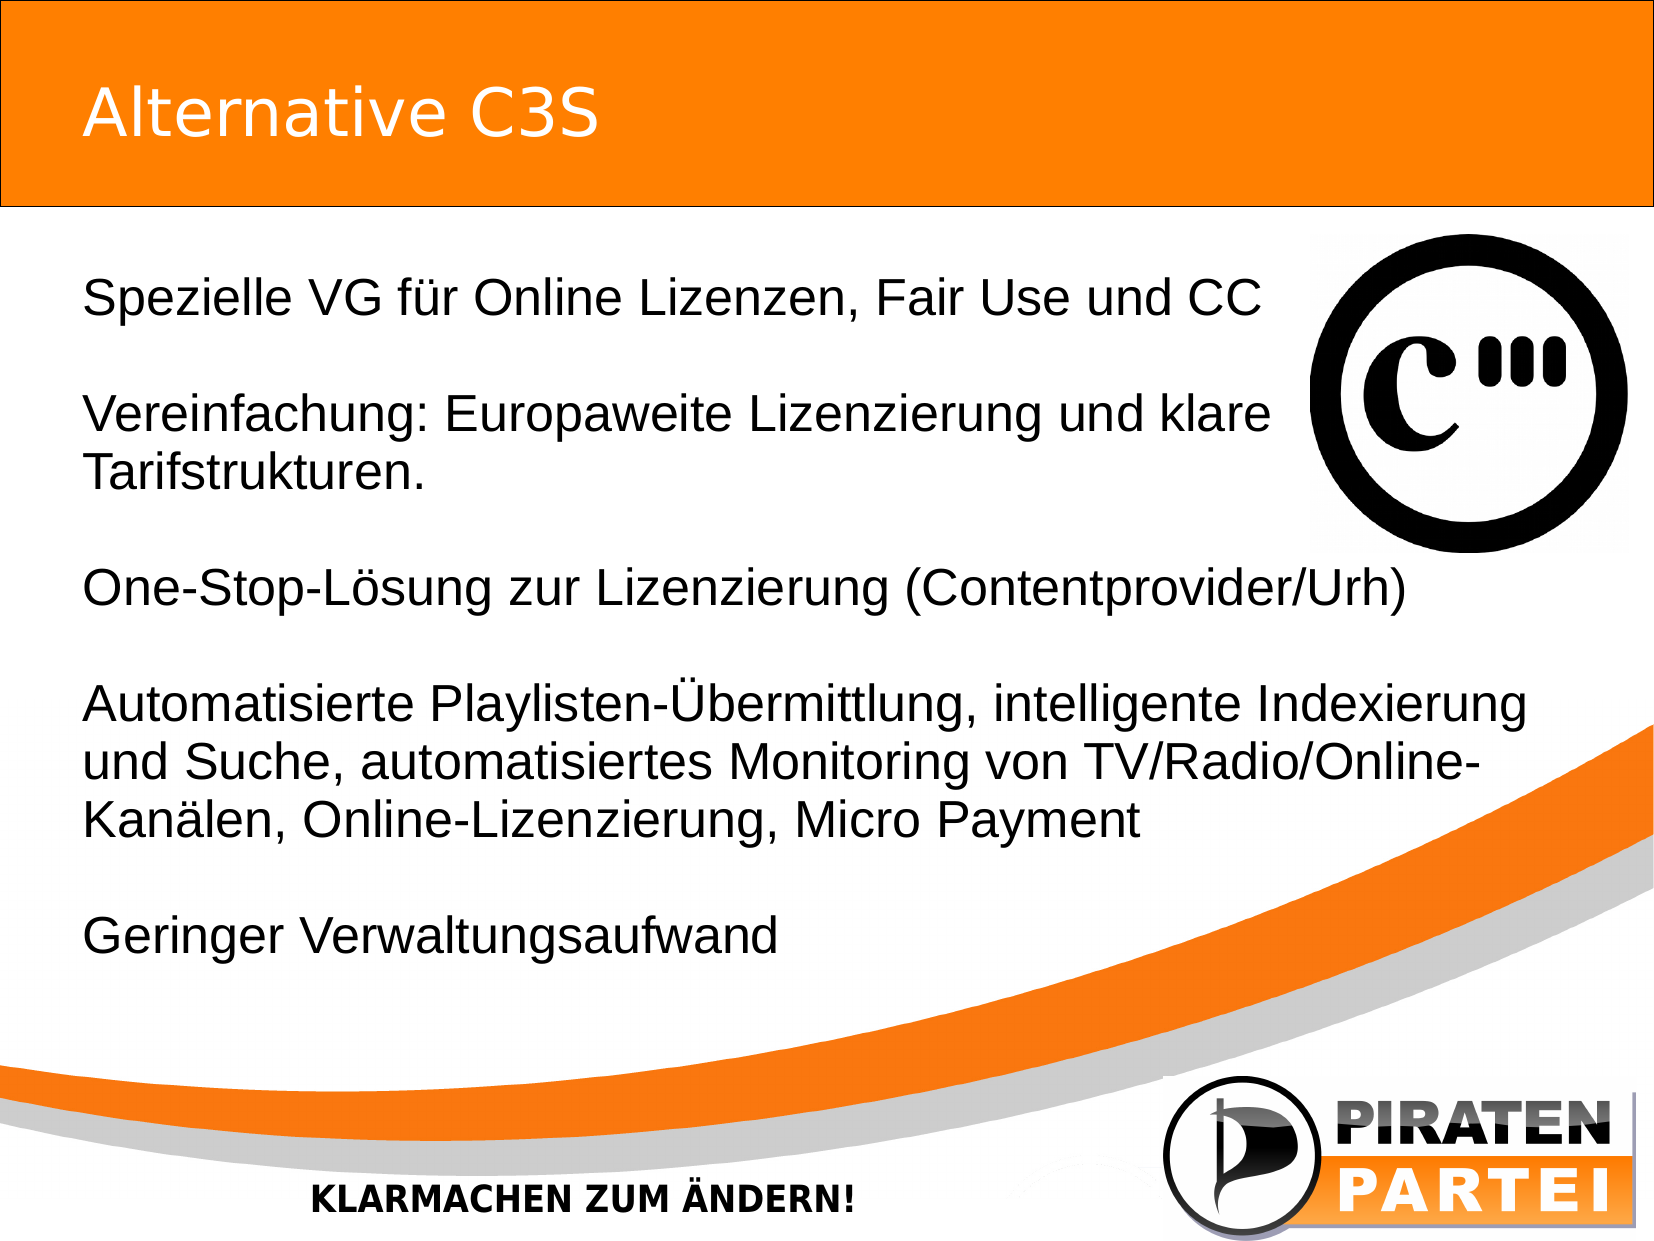

# Alternative C3S
Spezielle VG für Online Lizenzen, Fair Use und CC
Vereinfachung: Europaweite Lizenzierung und klare Tarifstrukturen.
One-Stop-Lösung zur Lizenzierung (Contentprovider/Urh)
Automatisierte Playlisten-Übermittlung, intelligente Indexierung und Suche, automatisiertes Monitoring von TV/Radio/Online-Kanälen, Online-Lizenzierung, Micro Payment
Geringer Verwaltungsaufwand